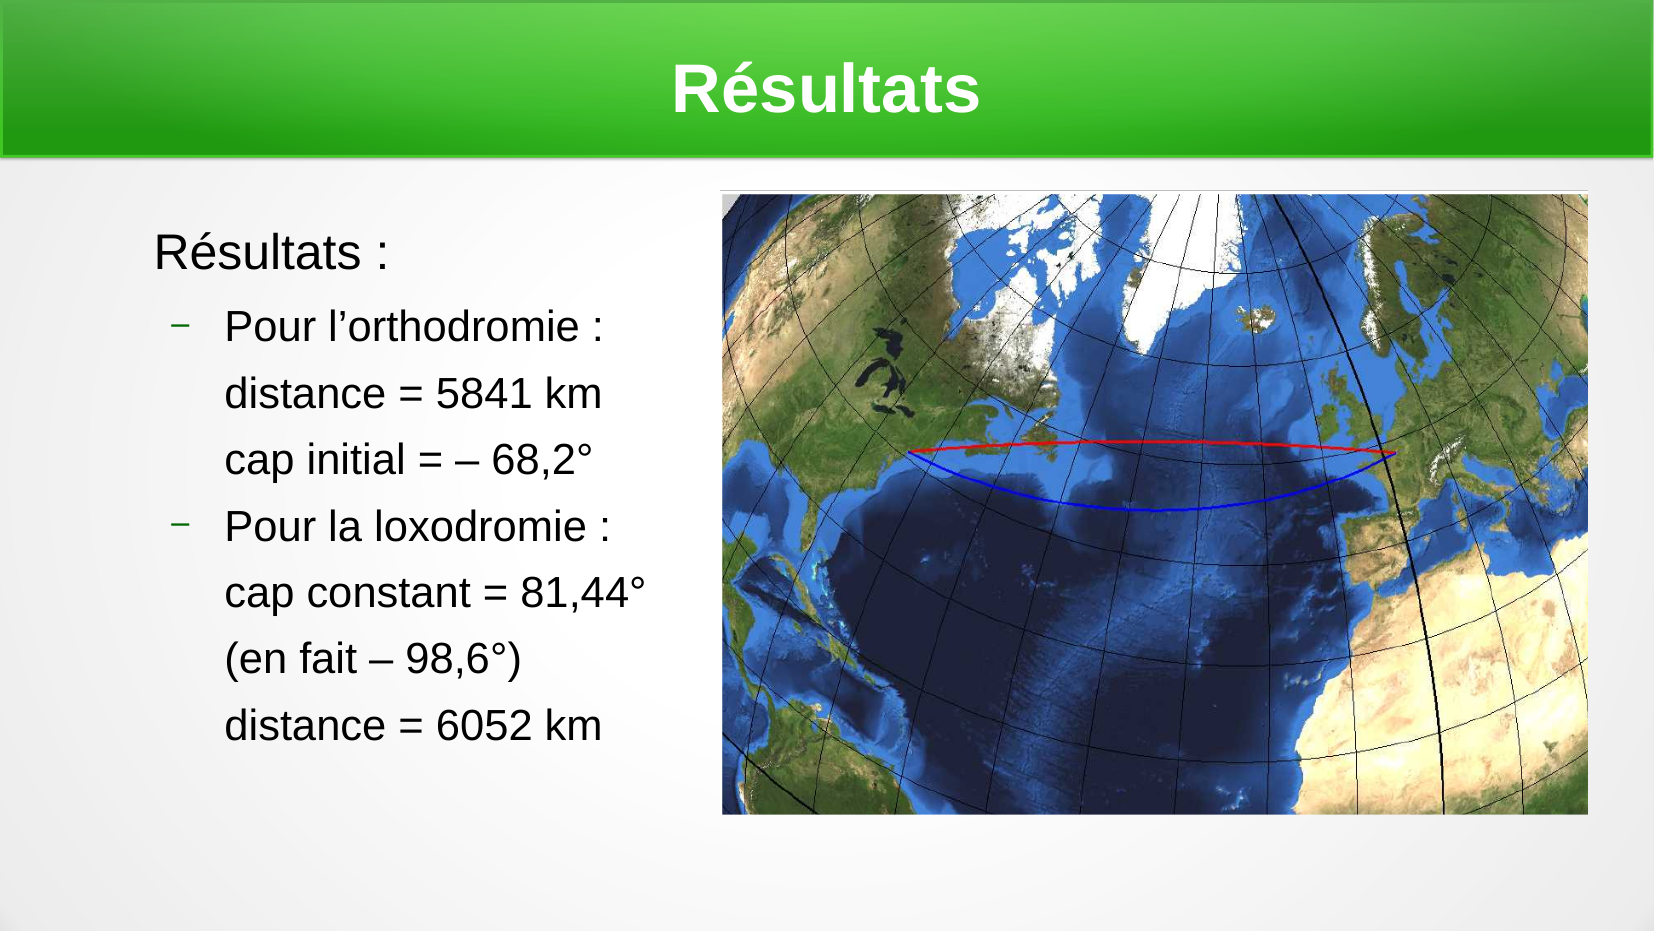

# Résultats
Résultats :
Pour l’orthodromie :
distance = 5841 km
cap initial = – 68,2°
Pour la loxodromie :
cap constant = 81,44°
(en fait – 98,6°)
distance = 6052 km